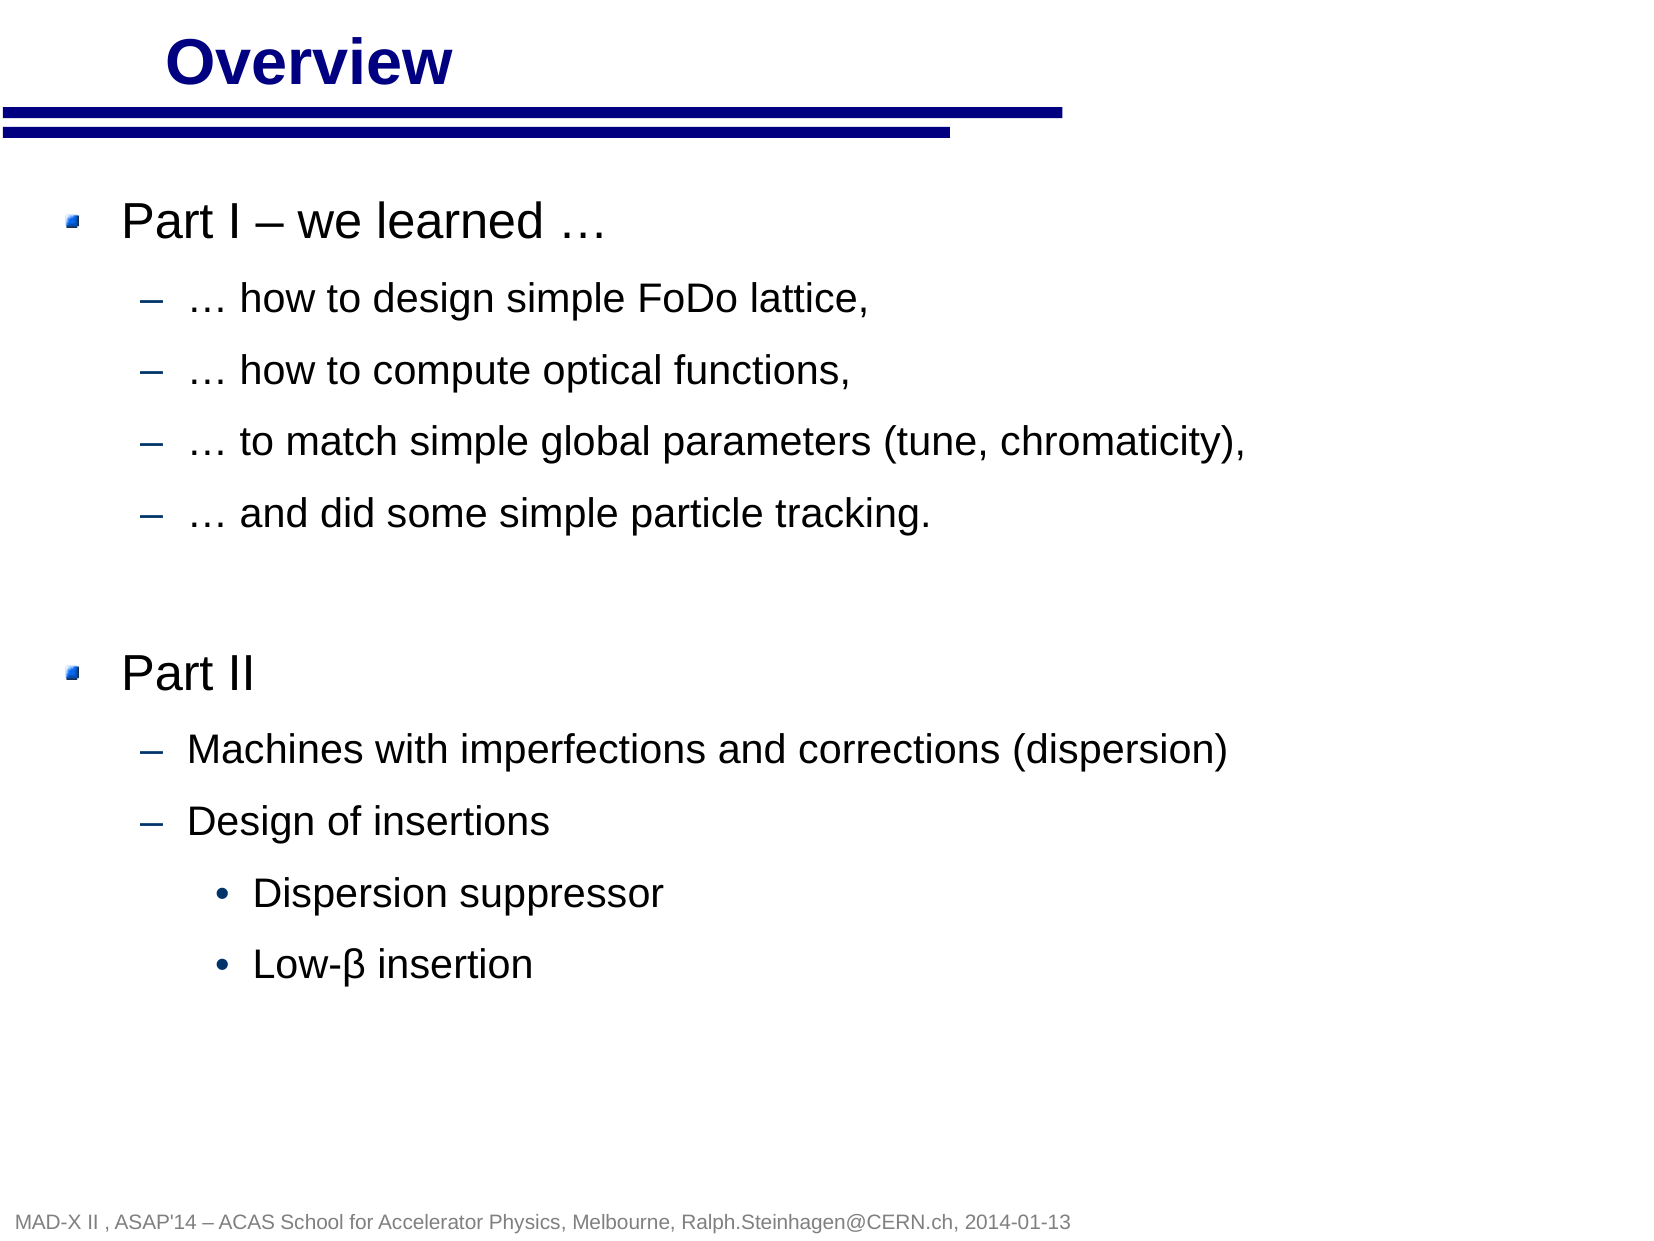

# Overview
Part I – we learned …
… how to design simple FoDo lattice,
… how to compute optical functions,
… to match simple global parameters (tune, chromaticity),
… and did some simple particle tracking.
Part II
Machines with imperfections and corrections (dispersion)
Design of insertions
Dispersion suppressor
Low-β insertion